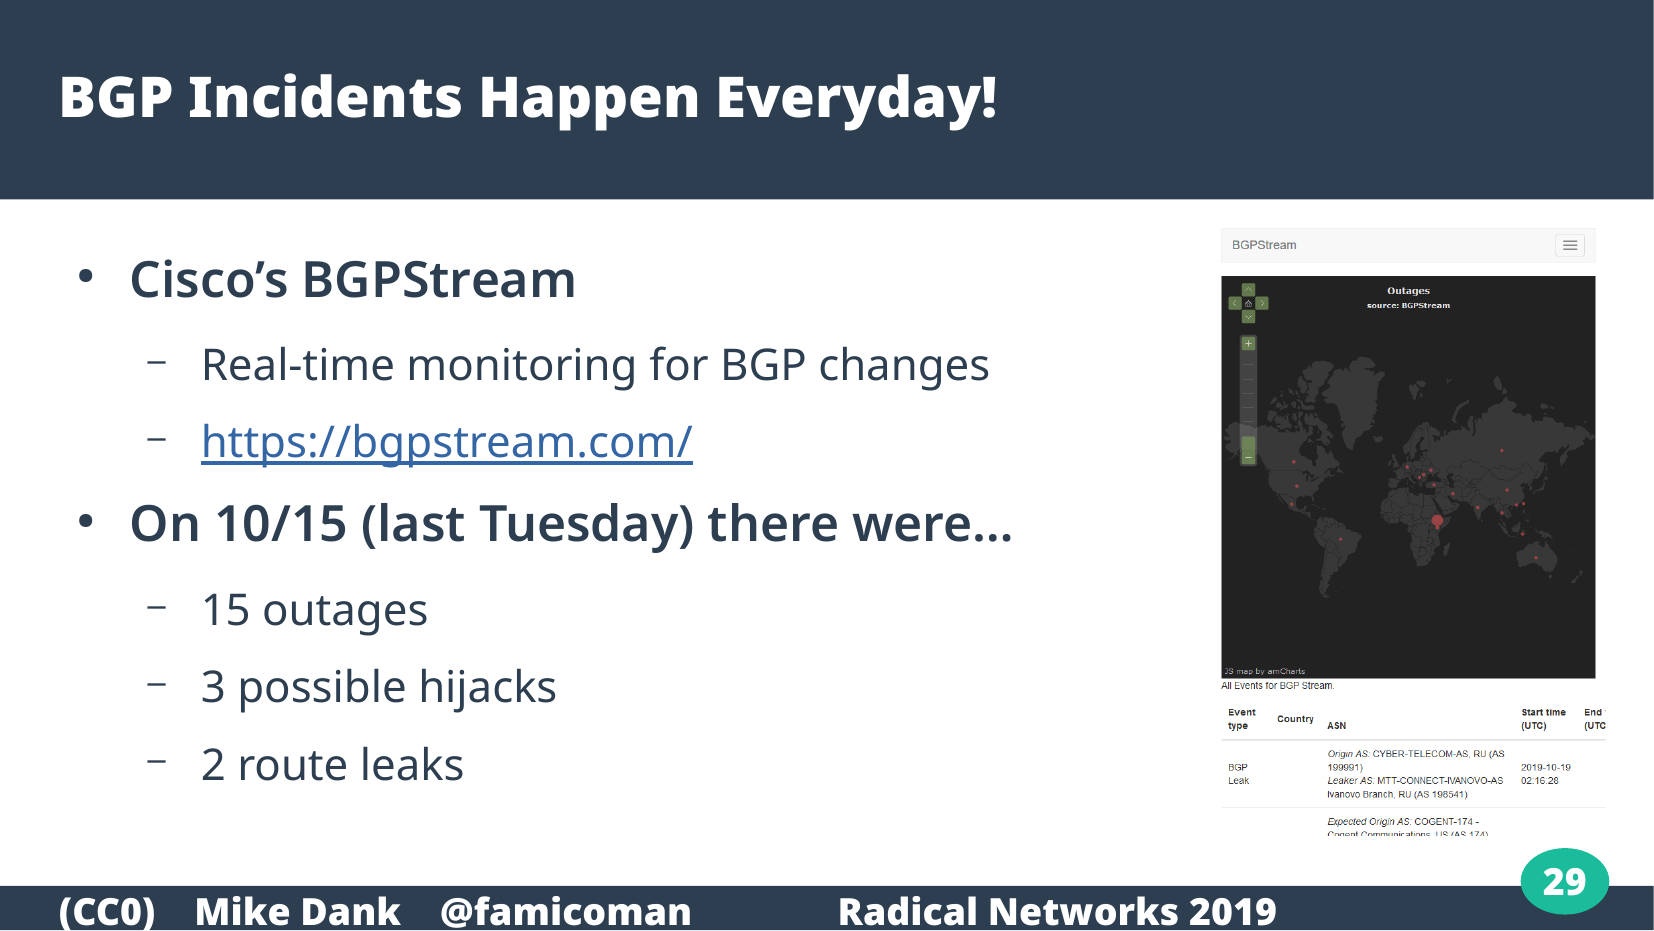

# BGP Incidents Happen Everyday!
Cisco’s BGPStream
Real-time monitoring for BGP changes
https://bgpstream.com/
On 10/15 (last Tuesday) there were…
15 outages
3 possible hijacks
2 route leaks
29
(CC0) Mike Dank @famicoman
Radical Networks 2019